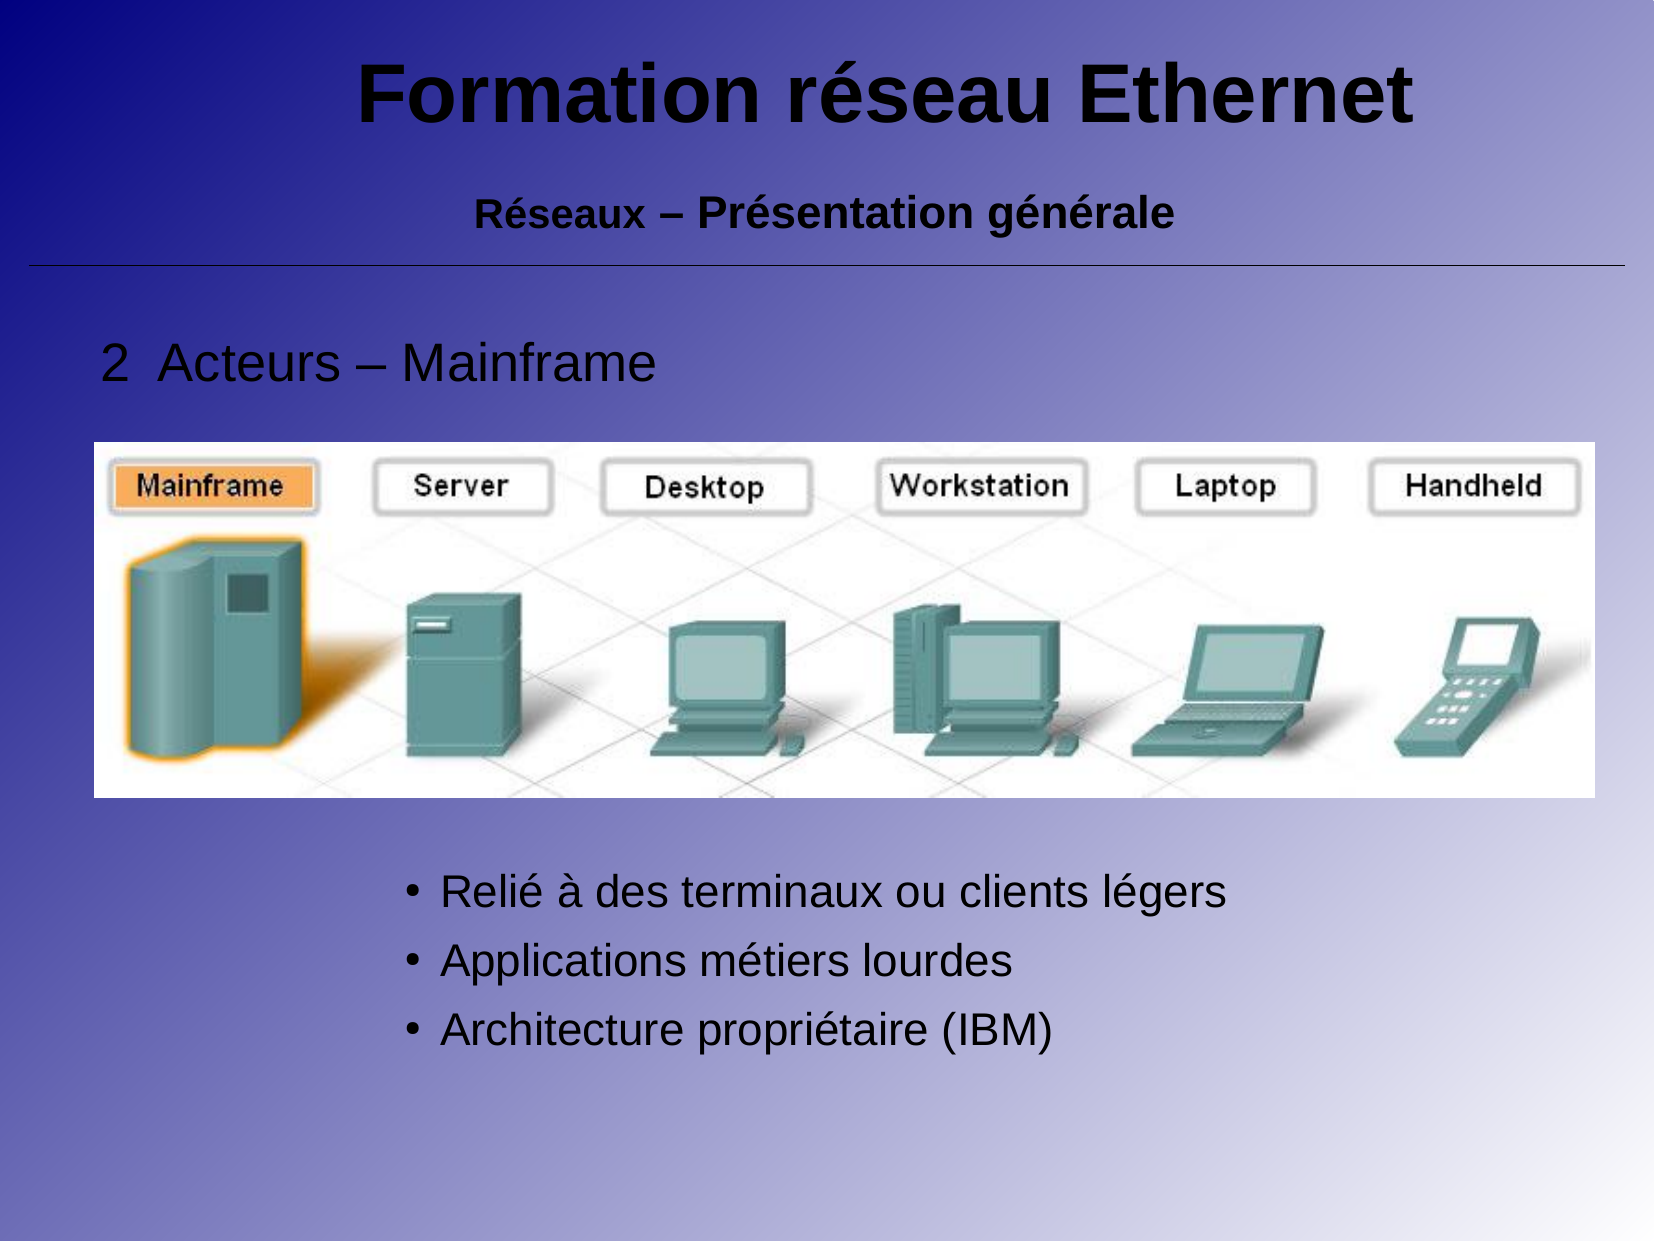

Formation réseau Ethernet
Réseaux – Présentation générale
2 Acteurs – Mainframe
Relié à des terminaux ou clients légers
Applications métiers lourdes
Architecture propriétaire (IBM)